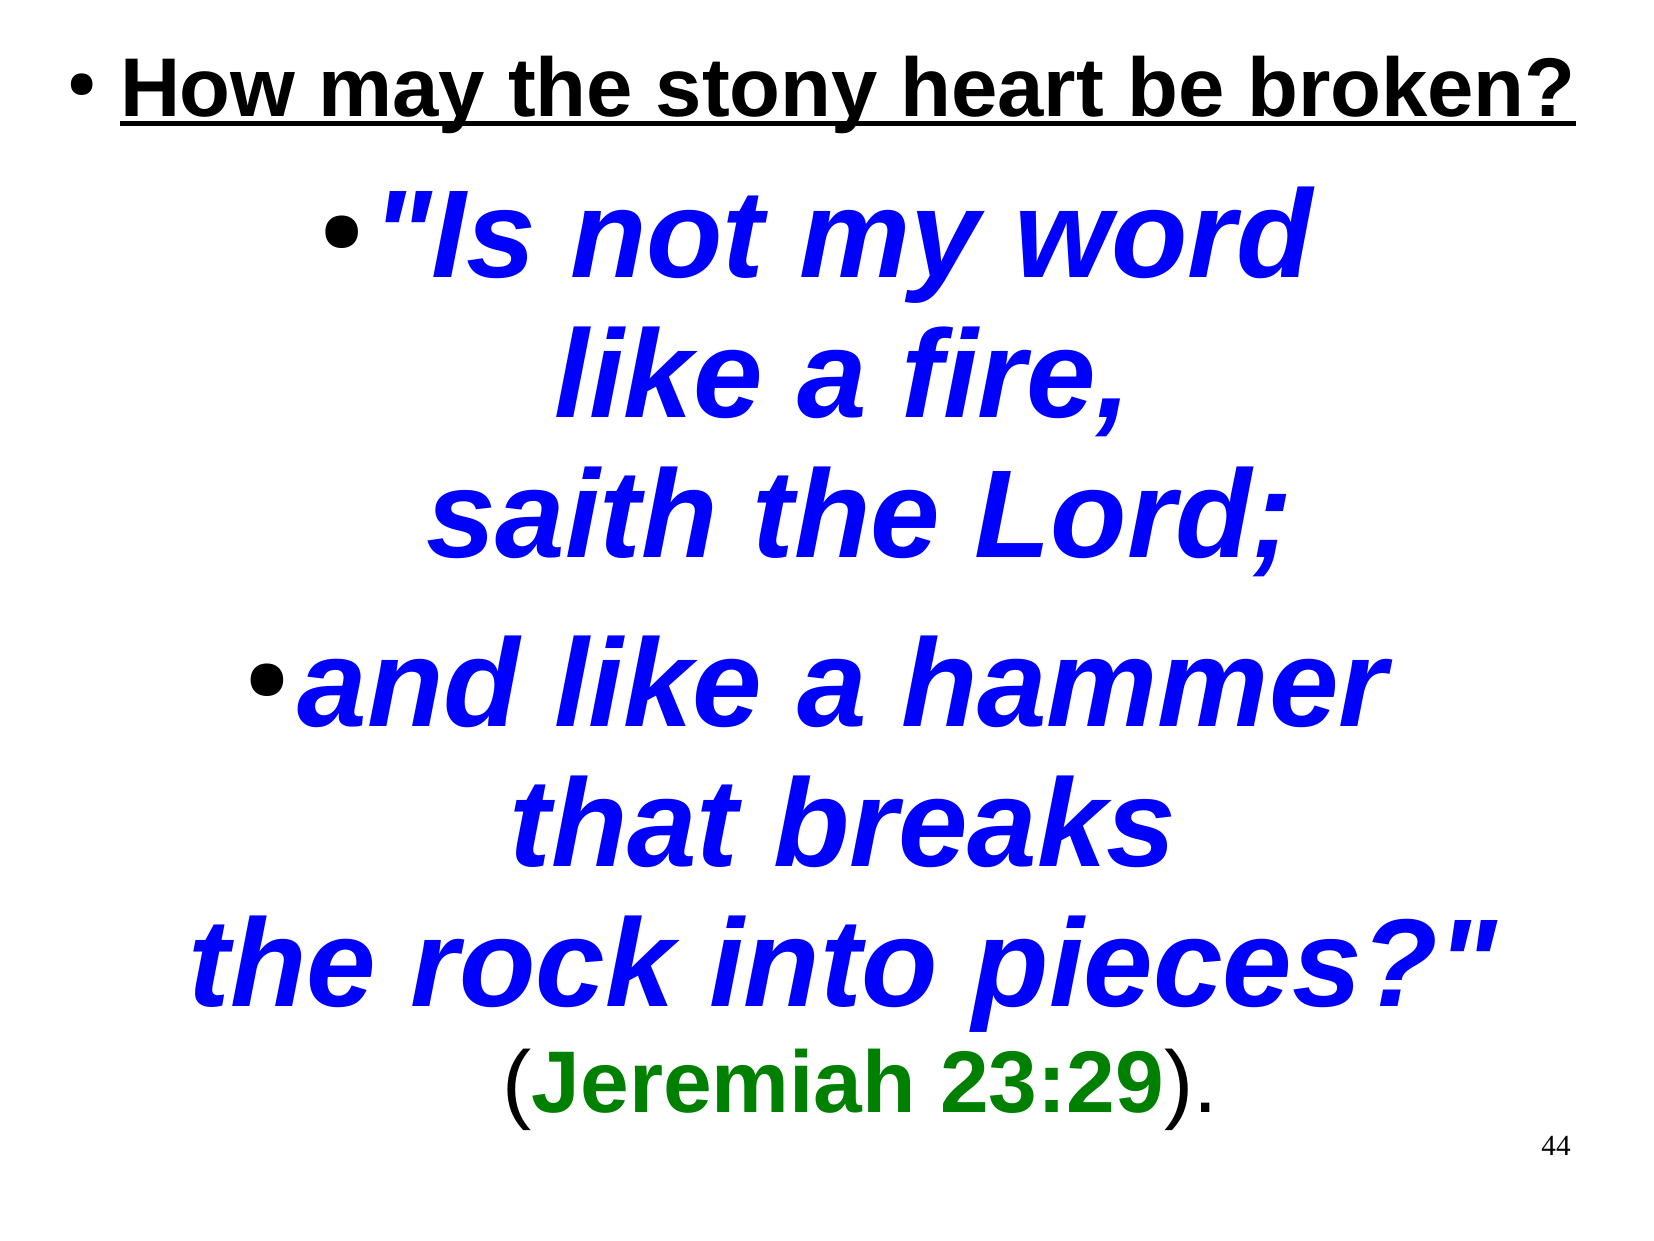

# How may the stony heart be broken?
"Is not my word
like a fire,
saith the Lord;
and like a hammer
that breaks
the rock into pieces?"
(Jeremiah 23:29).
44